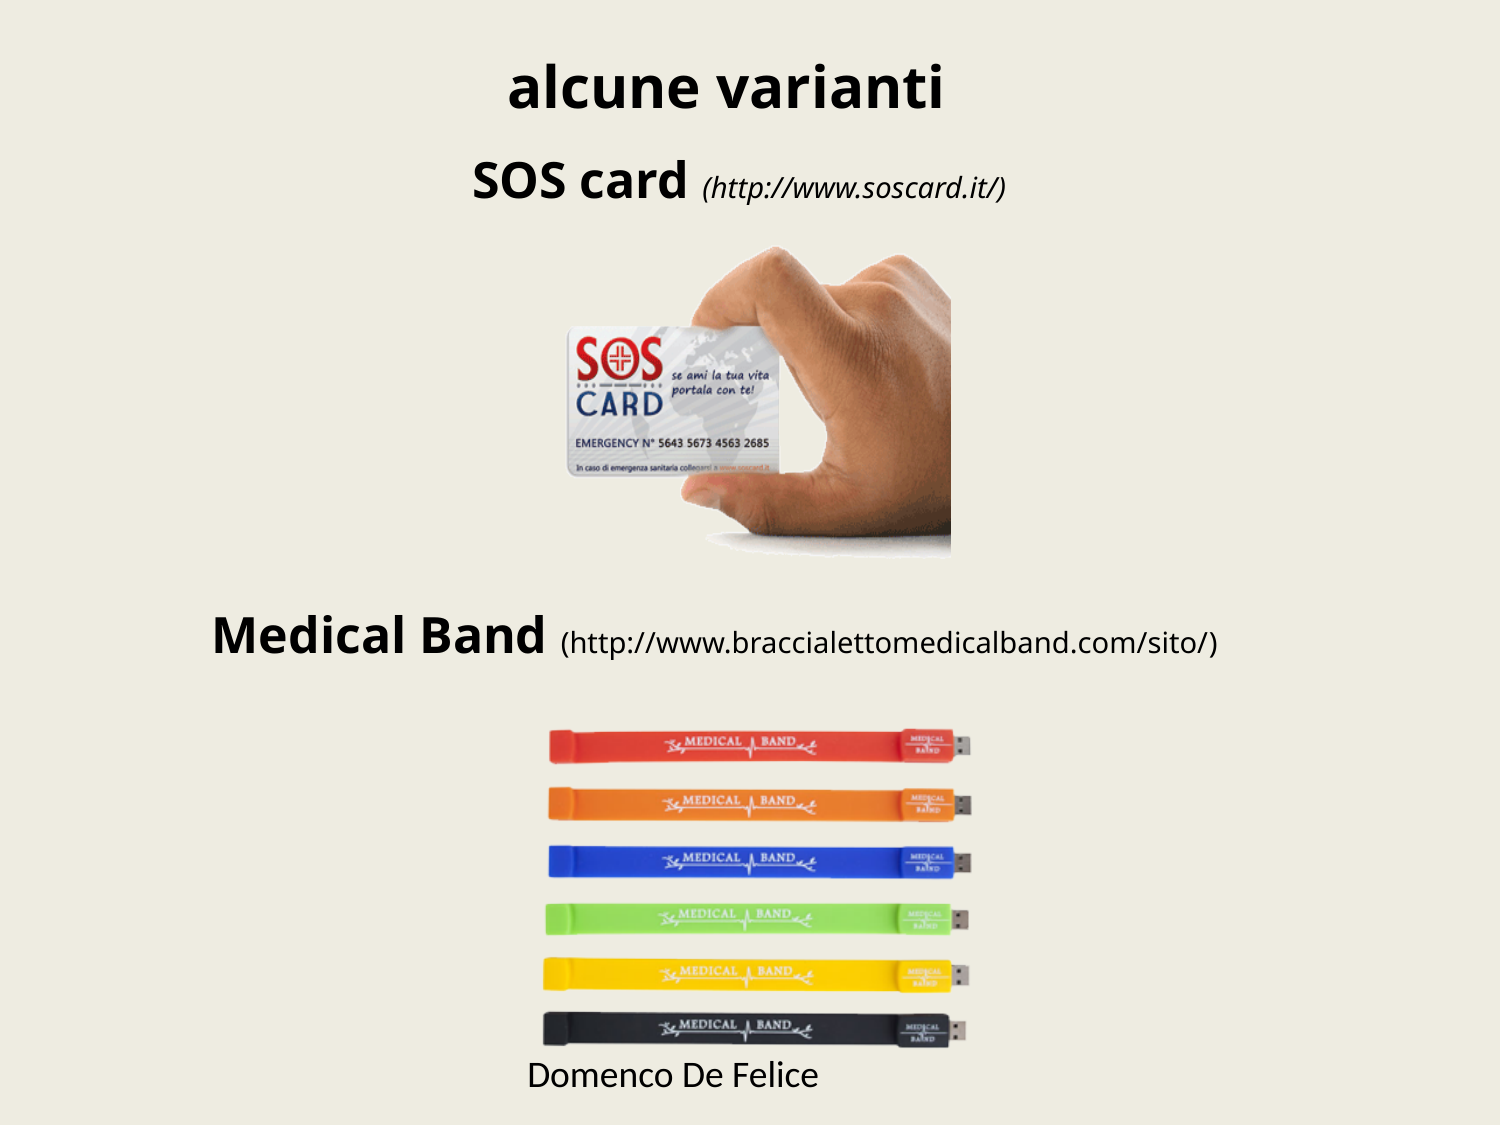

alcune varianti
SOS card (http://www.soscard.it/)
Medical Band (http://www.braccialettomedicalband.com/sito/)
Domenco De Felice